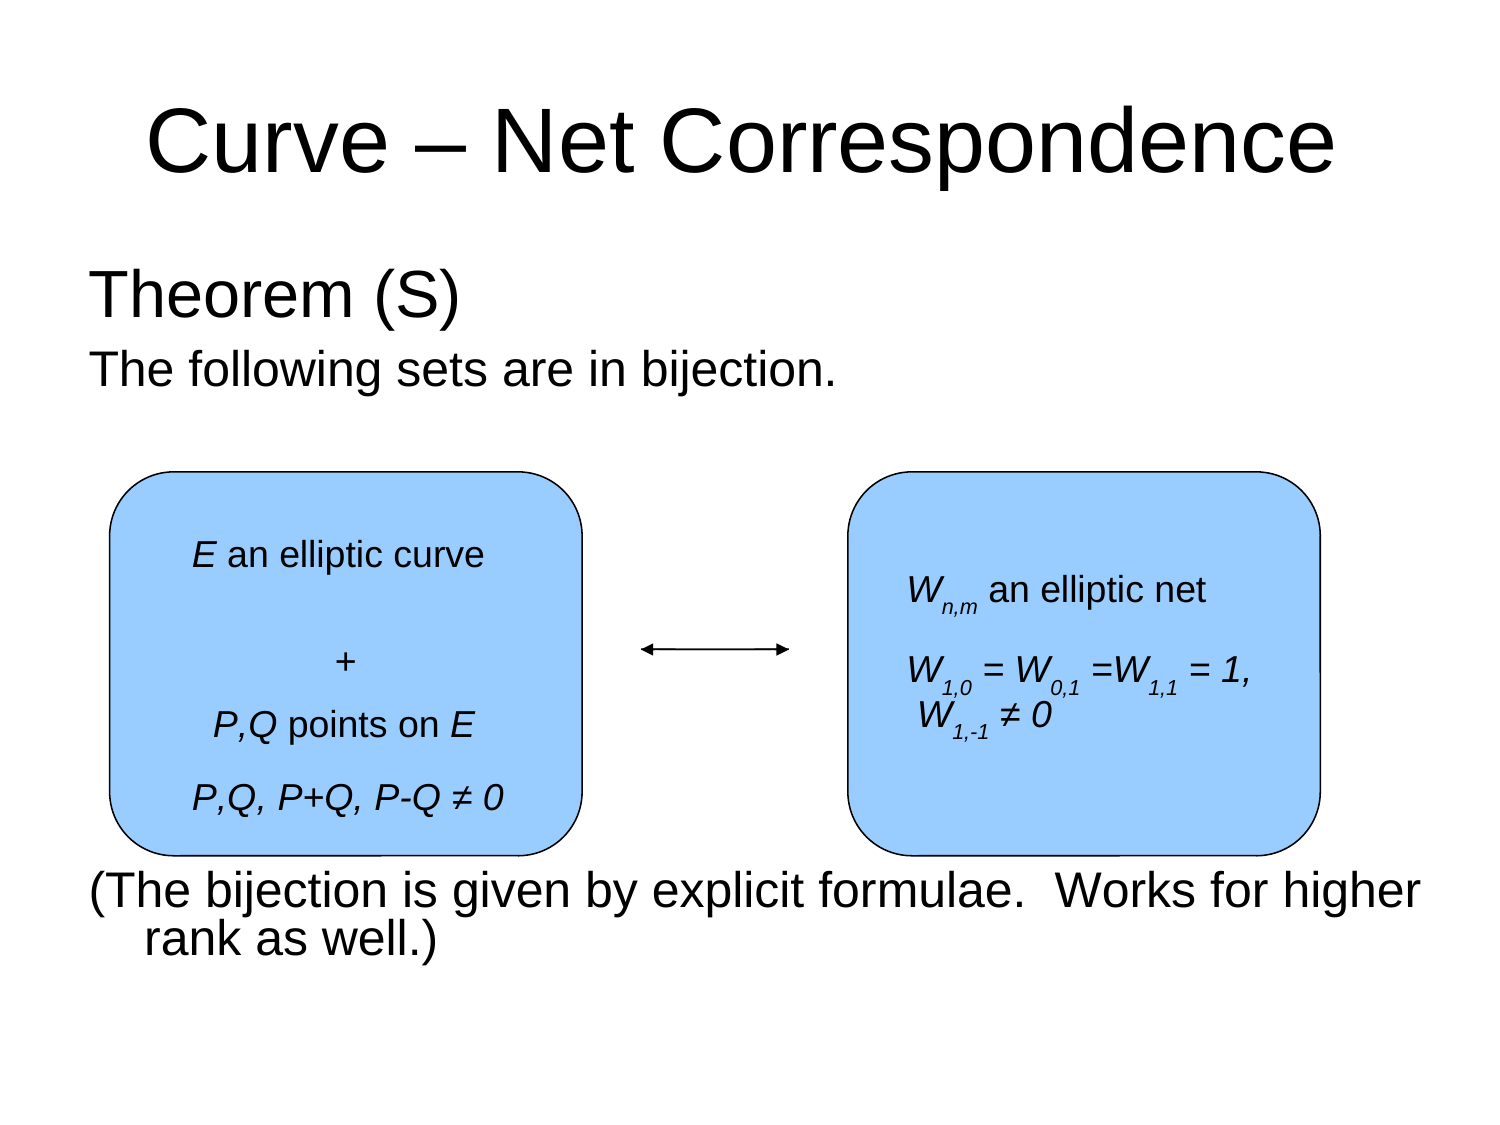

# Curve – Net Correspondence
Theorem (S)‏
The following sets are in bijection.
(The bijection is given by explicit formulae. Works for higher rank as well.)‏
+
E an elliptic curve
Wn,m an elliptic net
W1,0 = W0,1 =W1,1 = 1,
 W1,-1 ≠ 0
 P,Q points on E
P,Q, P+Q, P-Q ≠ 0